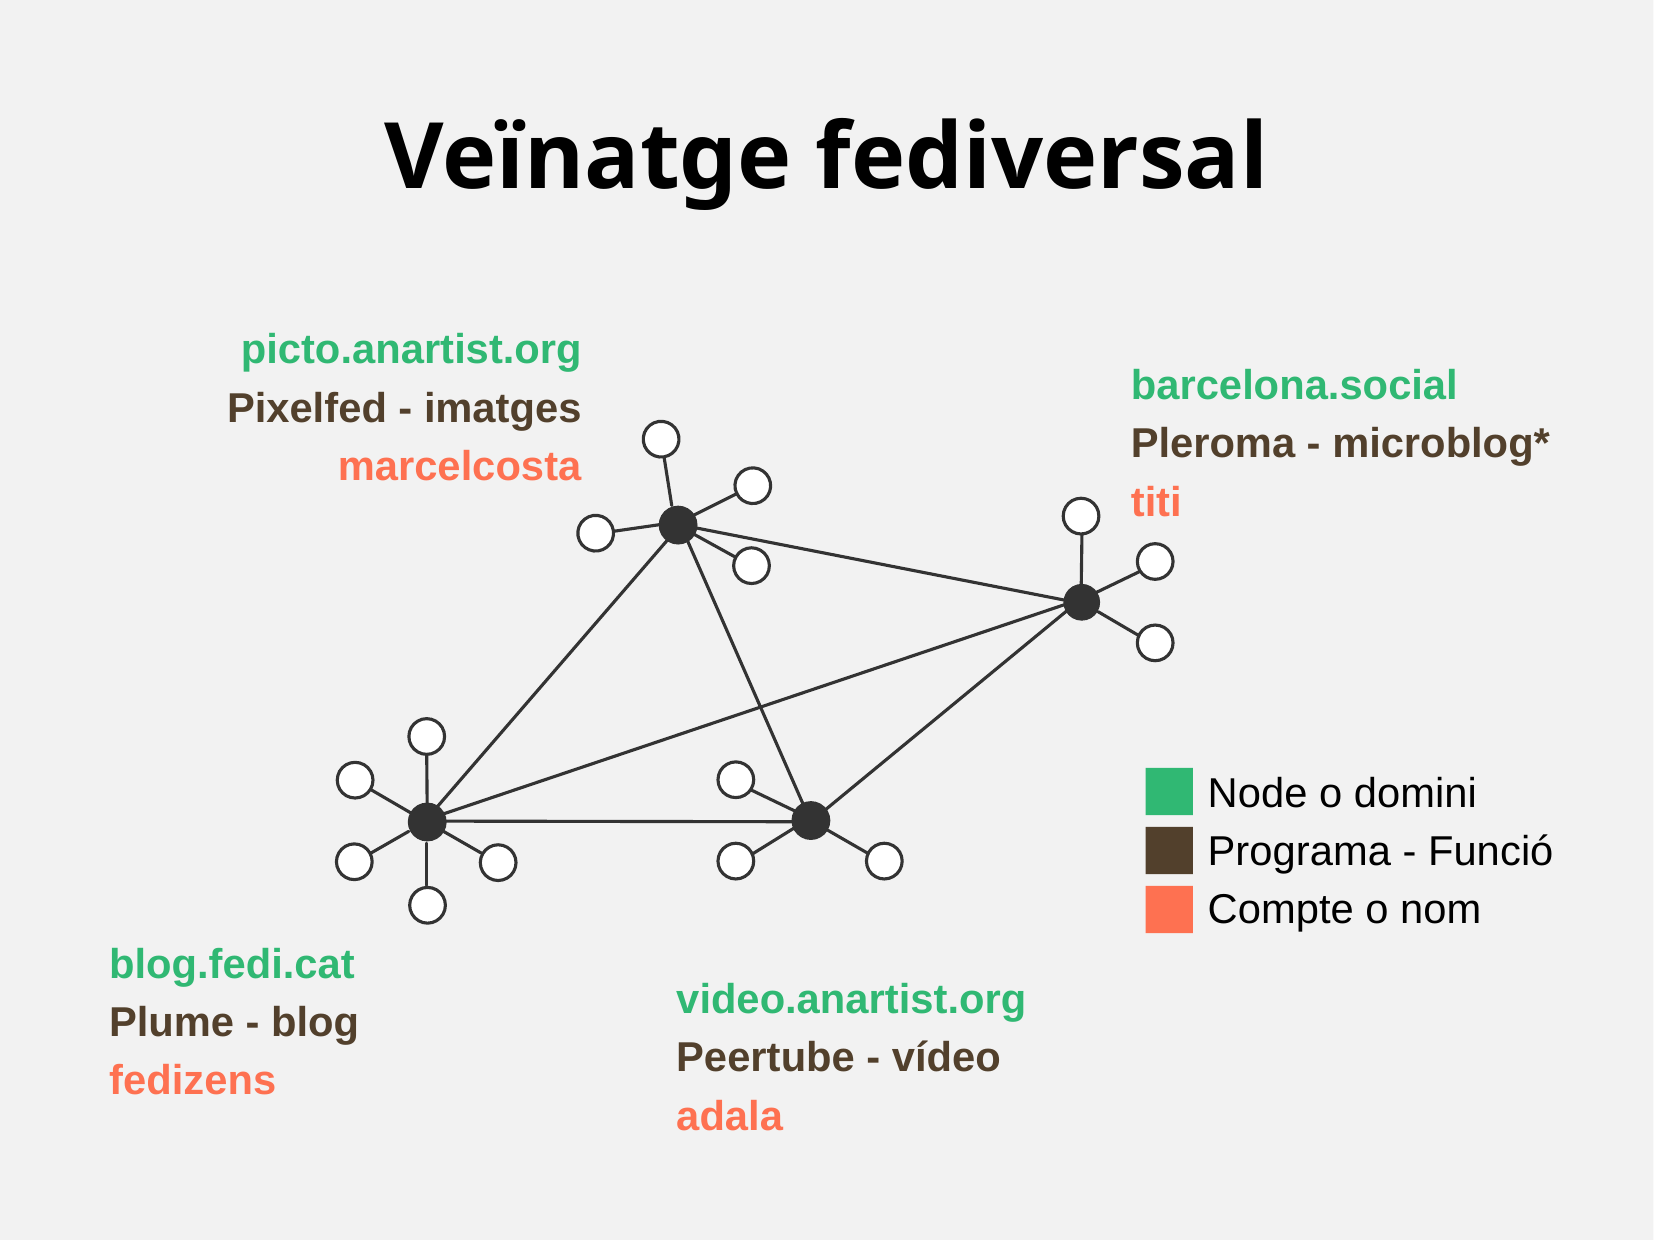

# Veïnatge fediversal
picto.anartist.org
Pixelfed - imatges
marcelcosta
barcelona.social
Pleroma - microblog*
titi
Node o domini
Programa - Funció
Compte o nom
blog.fedi.cat
Plume - blog
fedizens
video.anartist.org
Peertube - vídeo
adala